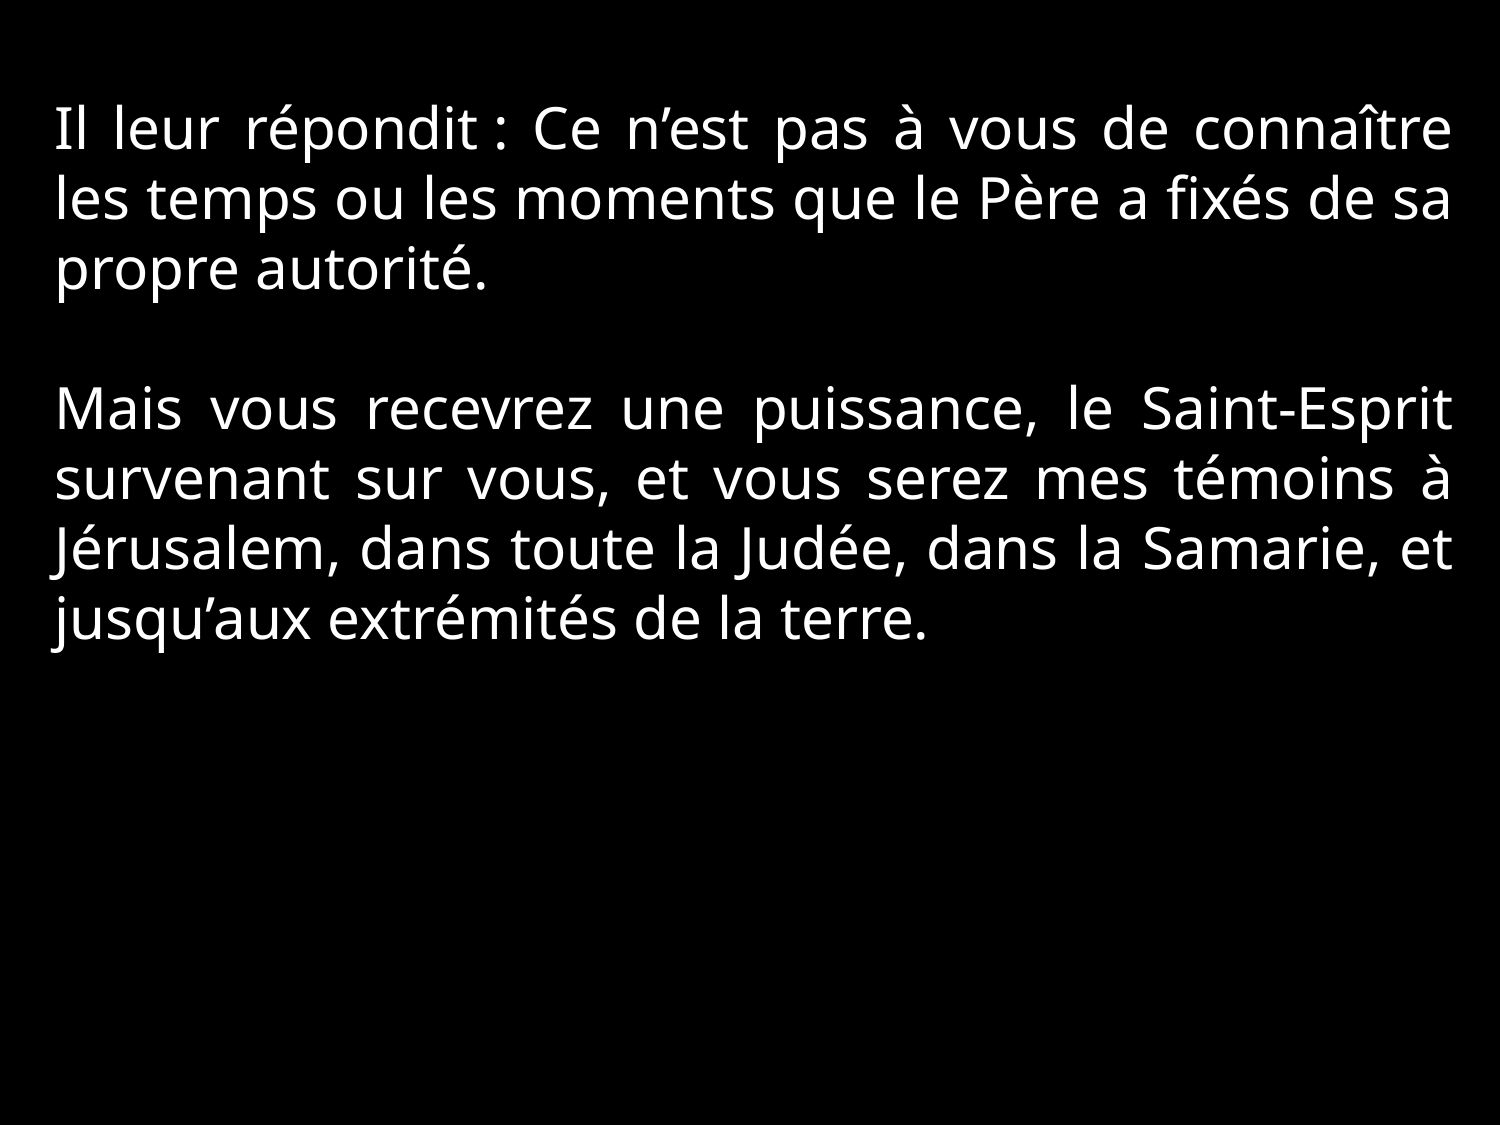

Il leur répondit : Ce n’est pas à vous de connaître les temps ou les moments que le Père a fixés de sa propre autorité.
Mais vous recevrez une puissance, le Saint-Esprit survenant sur vous, et vous serez mes témoins à Jérusalem, dans toute la Judée, dans la Samarie, et jusqu’aux extrémités de la terre.